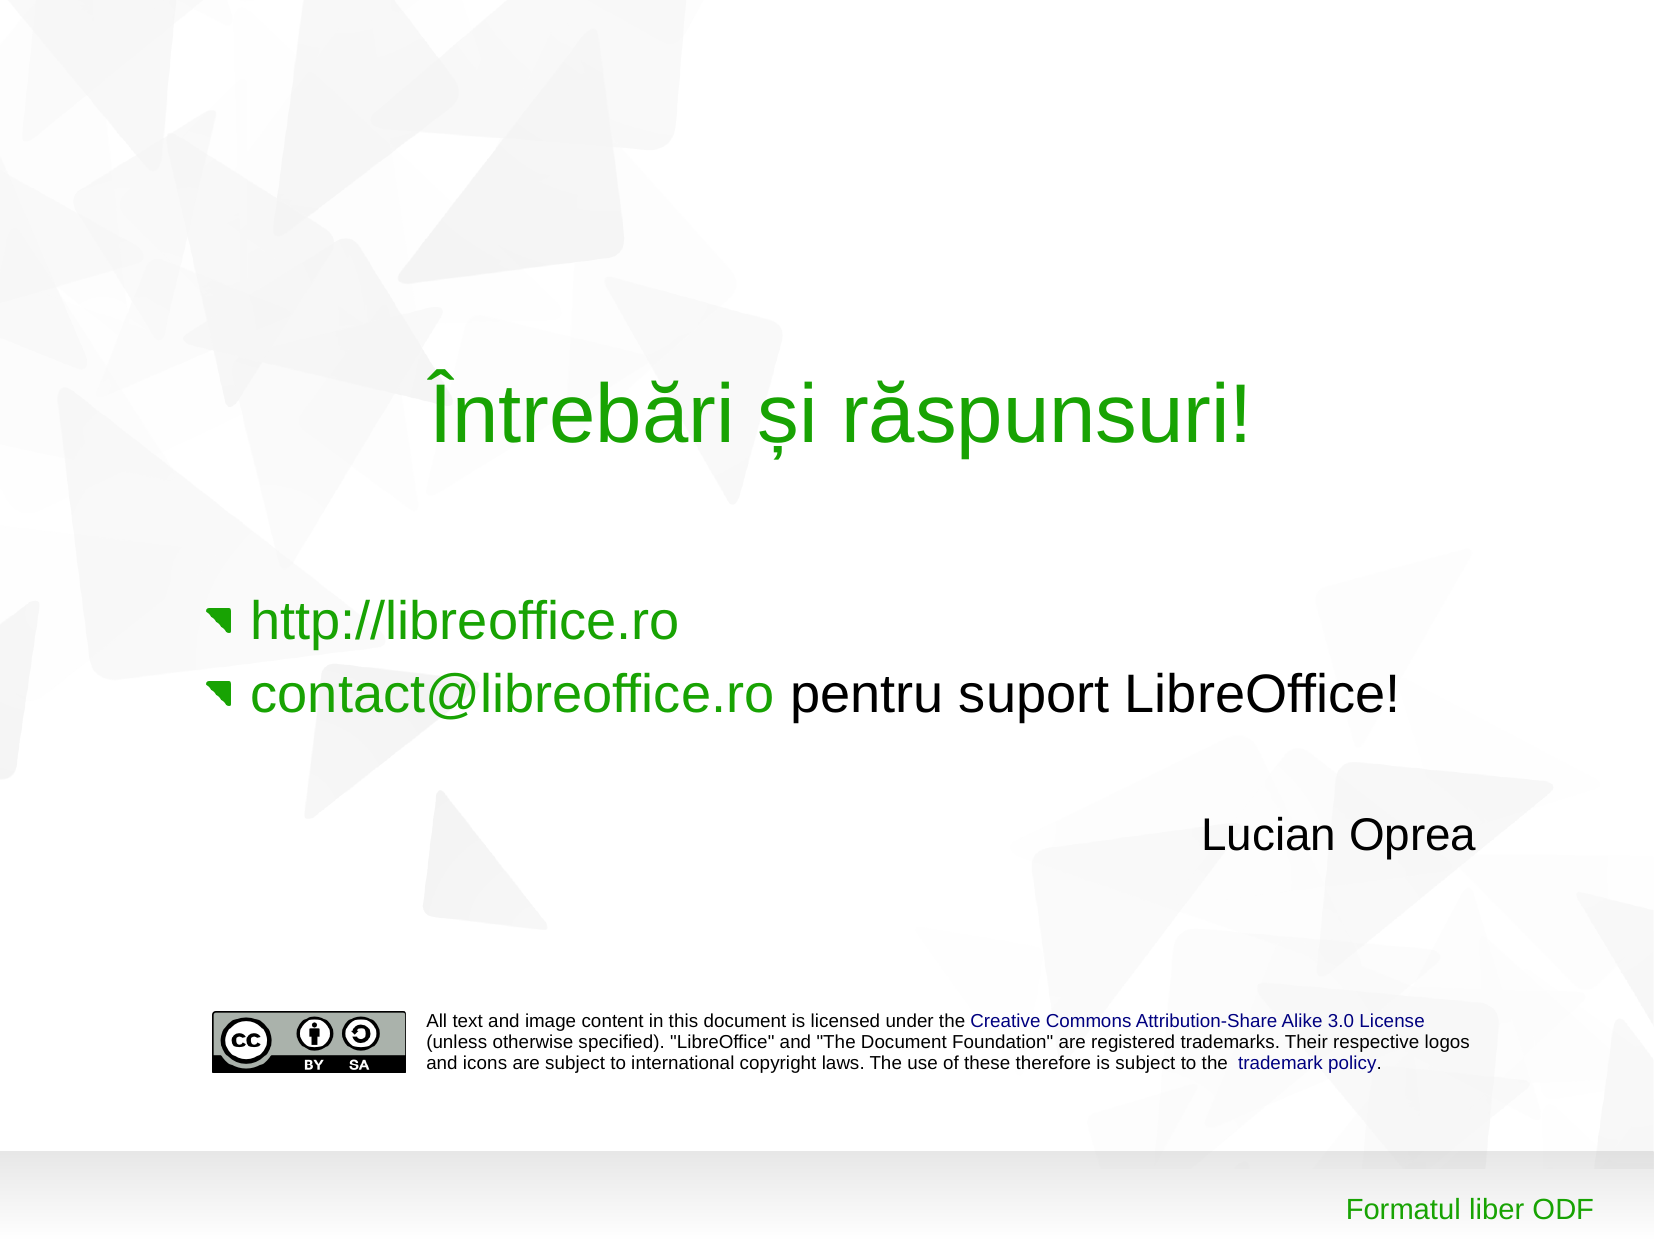

# Întrebări și răspunsuri!
http://libreoffice.ro
contact@libreoffice.ro pentru suport LibreOffice!
Lucian Oprea
Formatul liber ODF